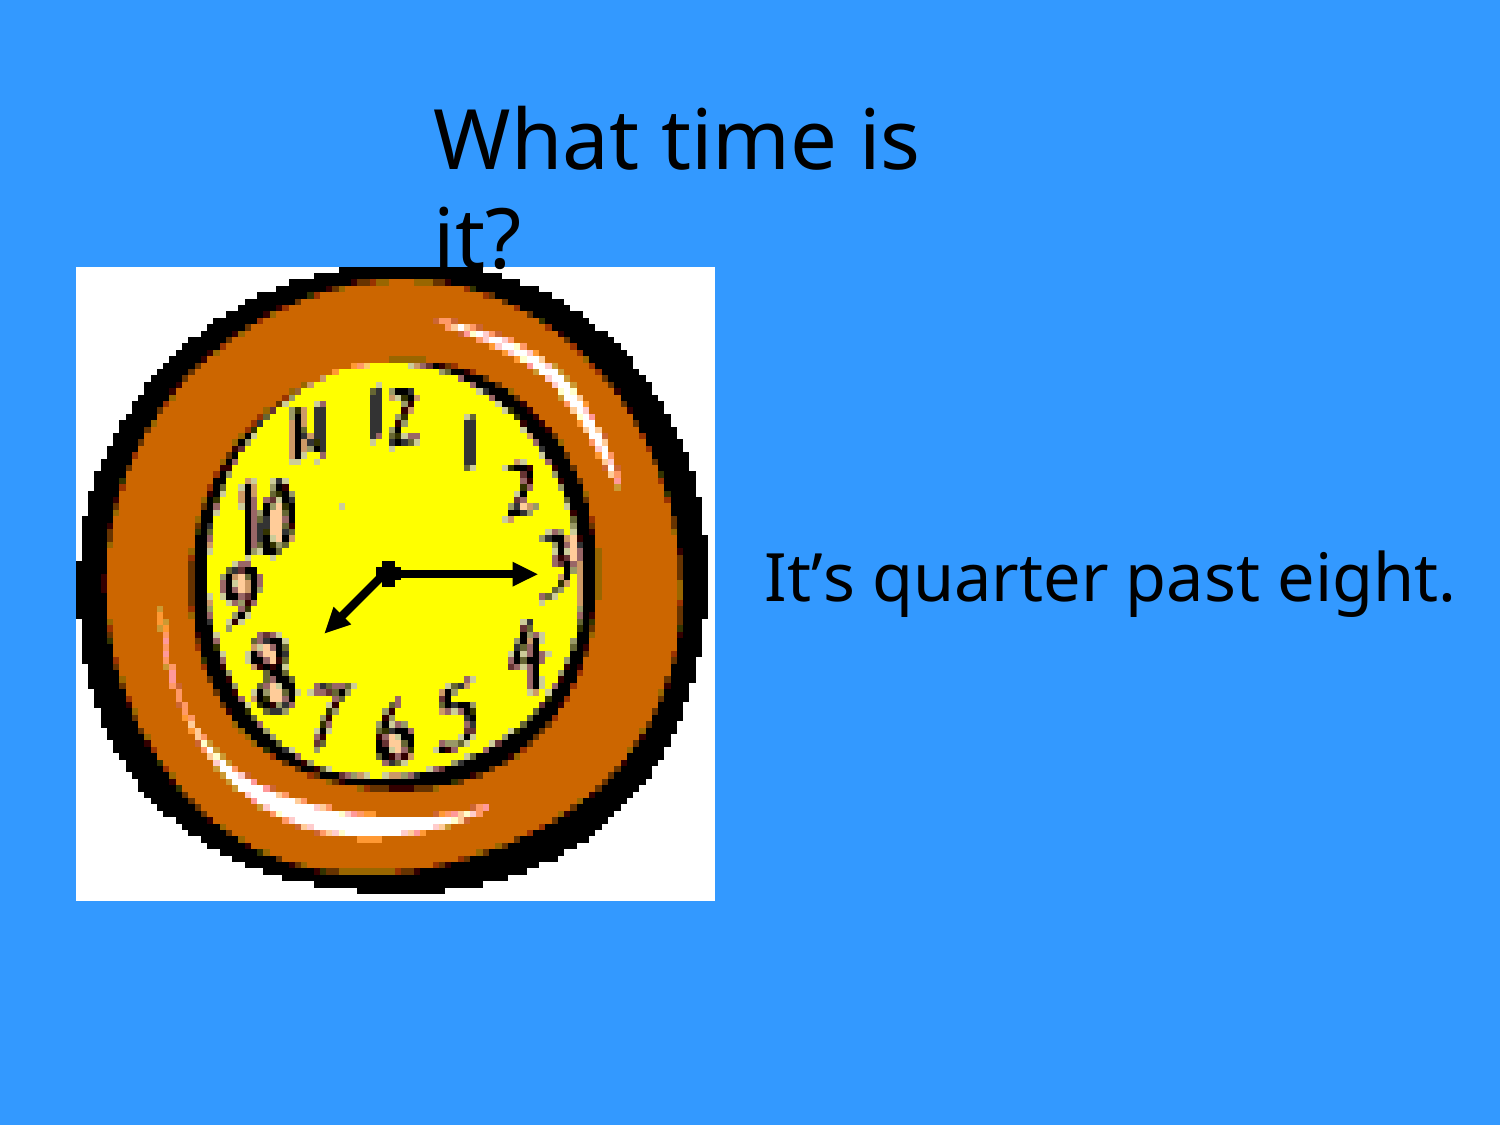

What time is it?
It’s quarter past eight.